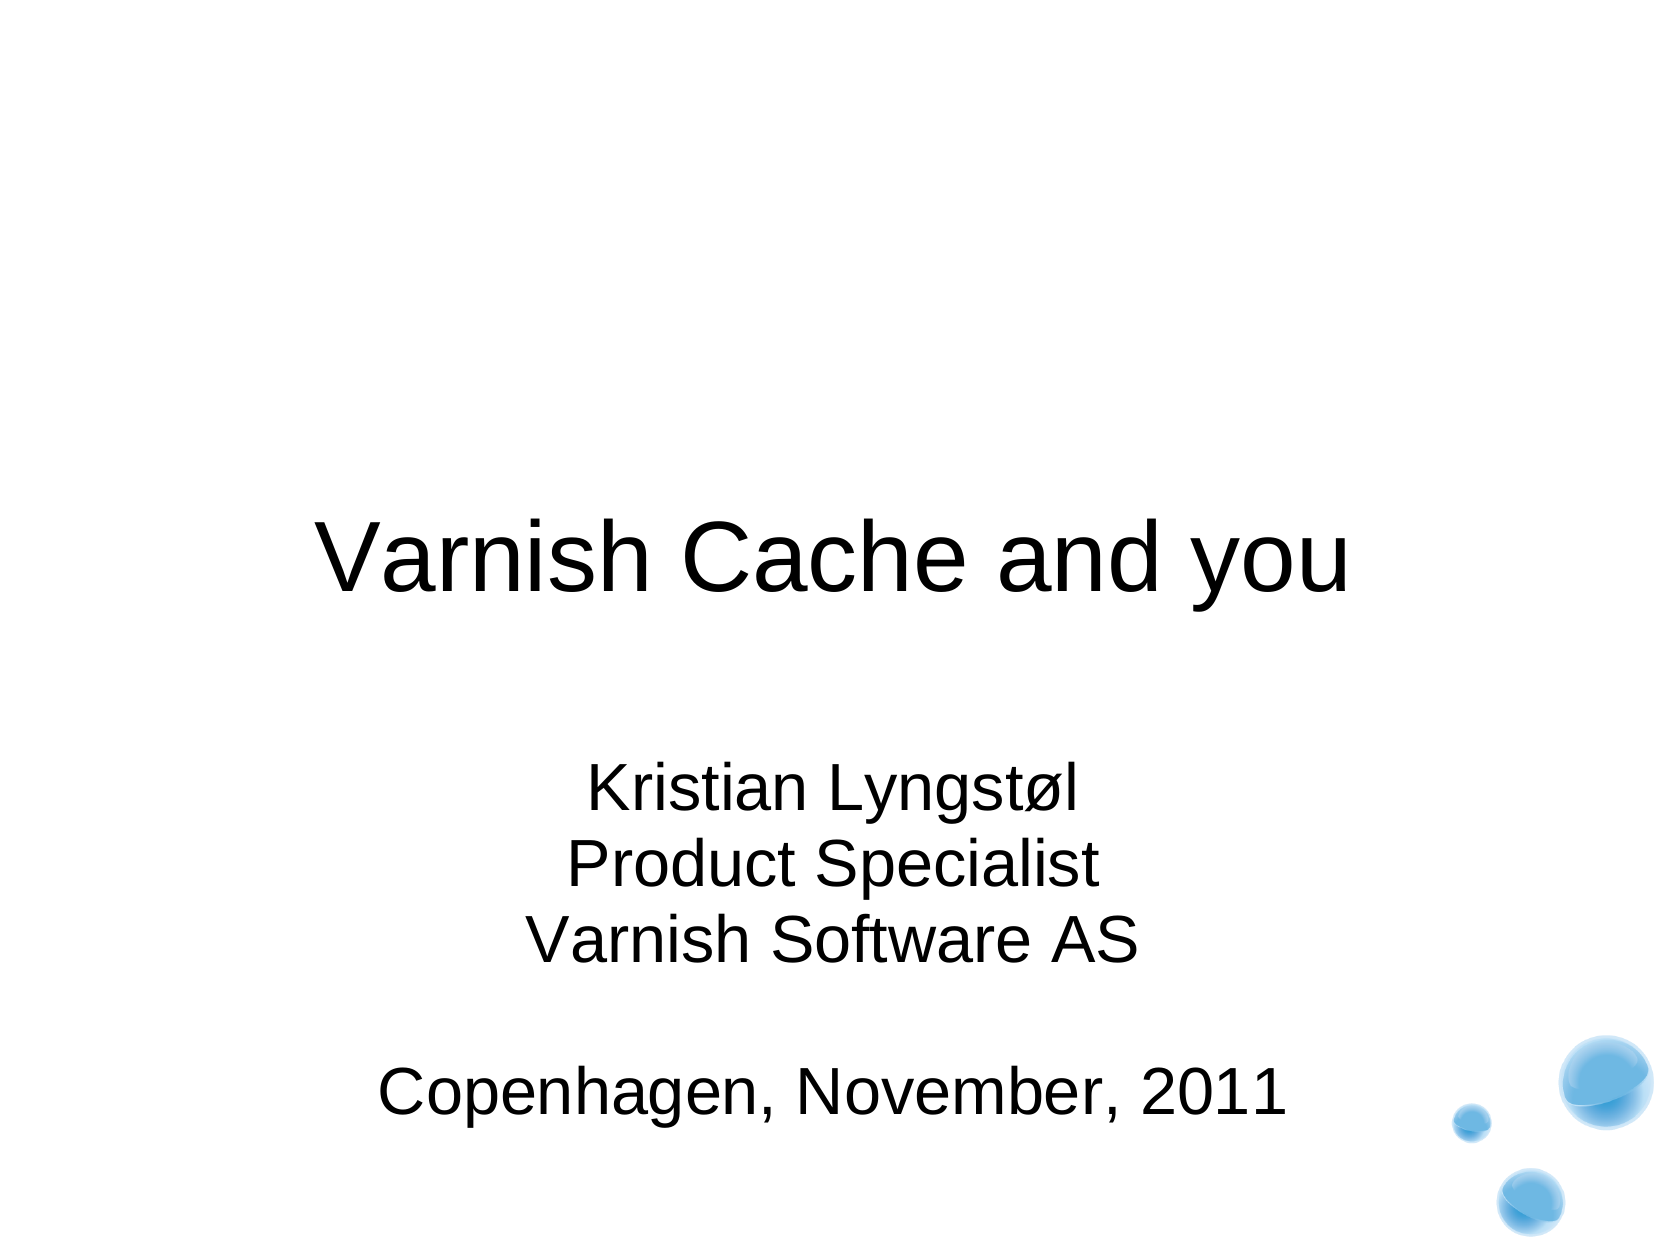

# Varnish Cache and you
Kristian Lyngstøl
Product Specialist
Varnish Software AS
Copenhagen, November, 2011